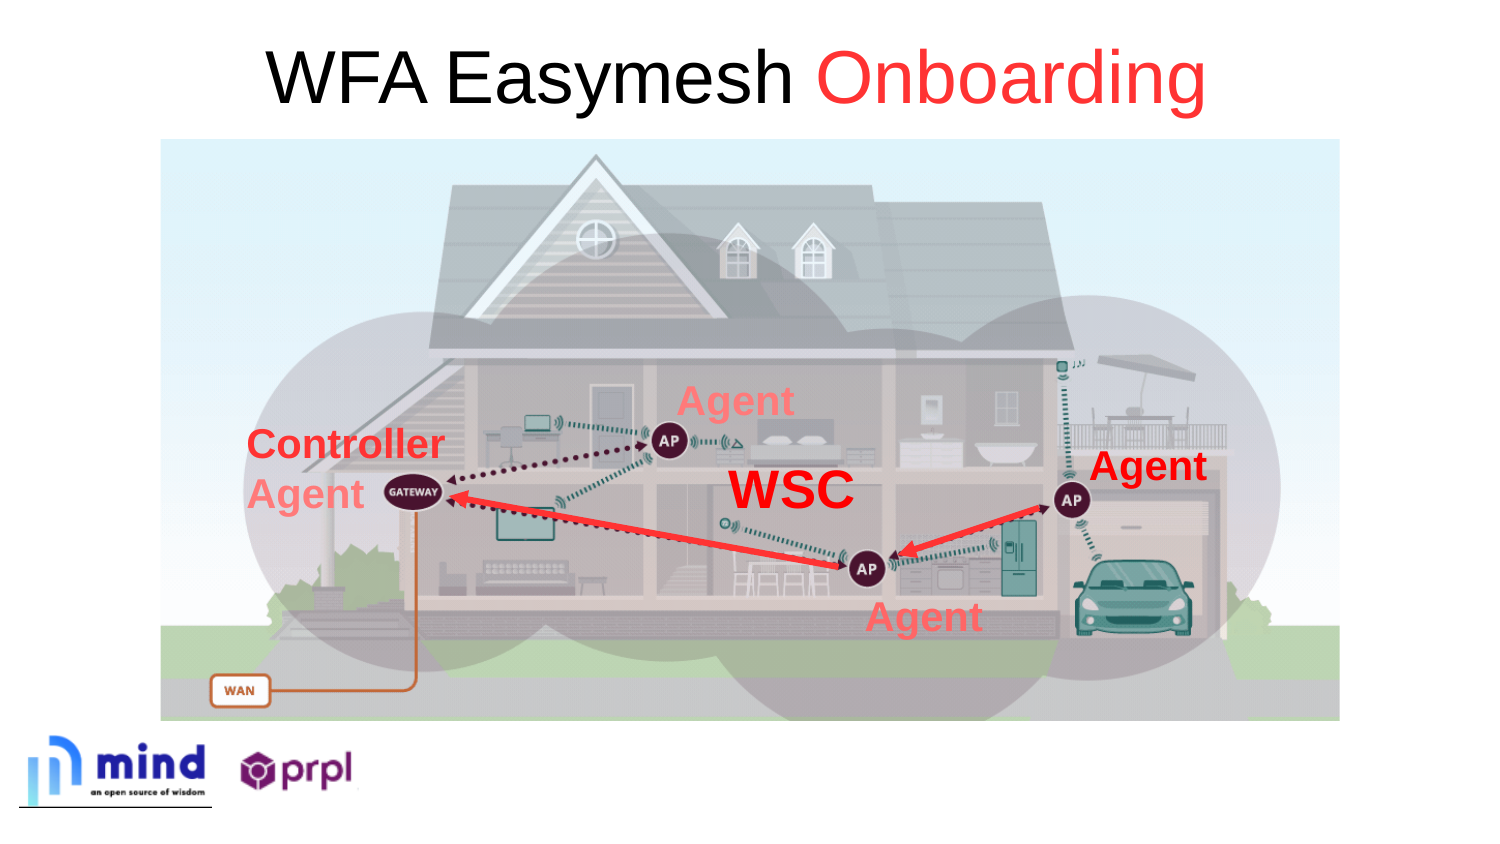

WFA Easymesh Onboarding
Agent
Controller
Agent
Agent
WSC
Agent